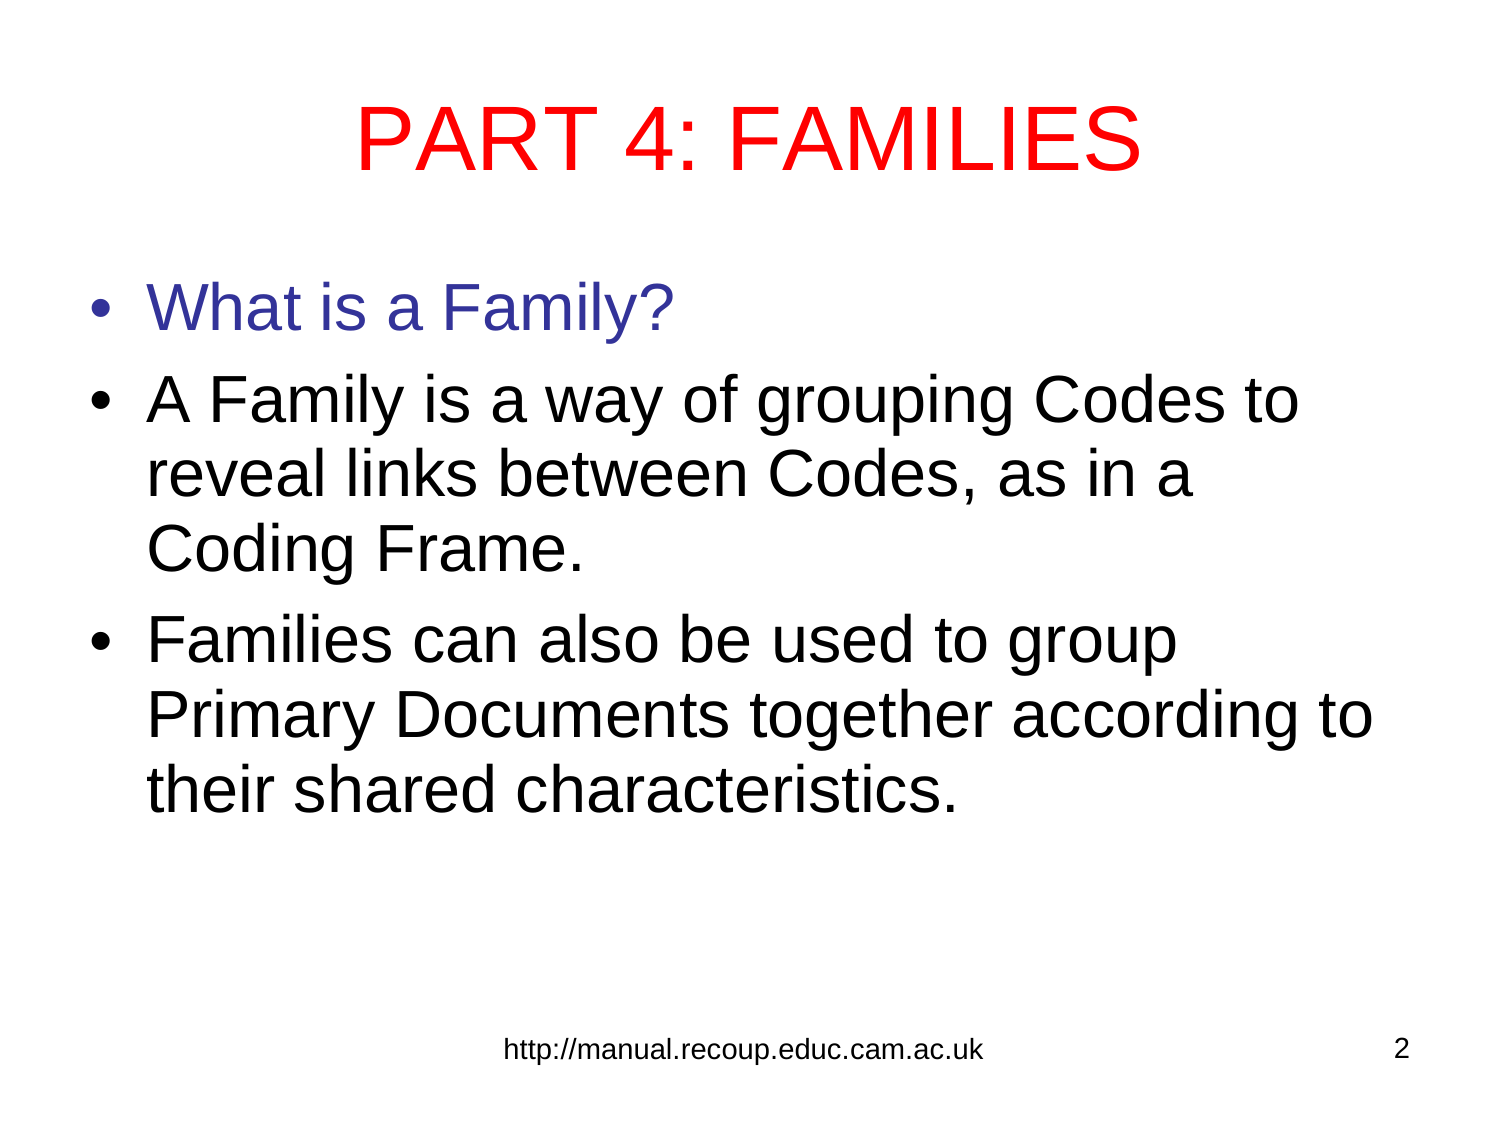

# PART 4: FAMILIES
What is a Family?
A Family is a way of grouping Codes to reveal links between Codes, as in a Coding Frame.
Families can also be used to group Primary Documents together according to their shared characteristics.
2
http://manual.recoup.educ.cam.ac.uk